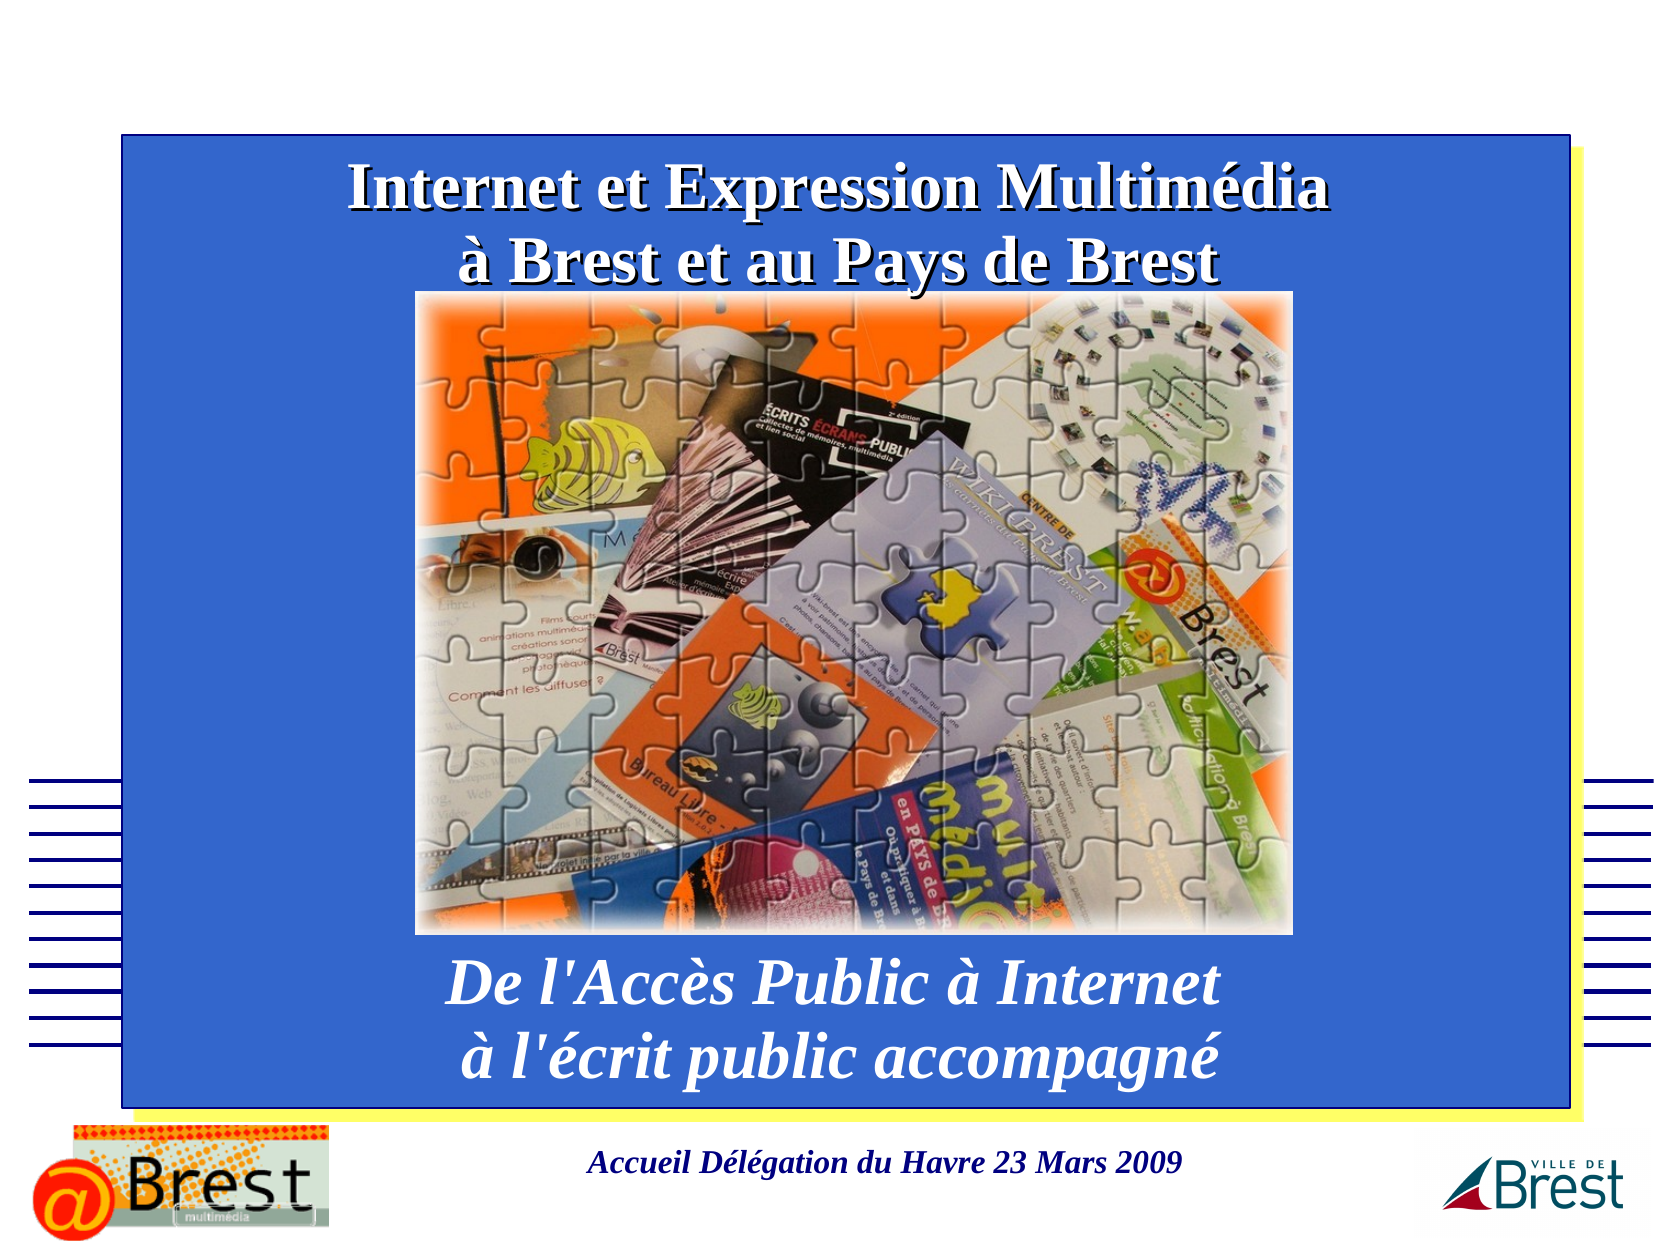

Internet et Expression Multimédia
à Brest et au Pays de Brest
De l'Accès Public à Internet
à l'écrit public accompagné